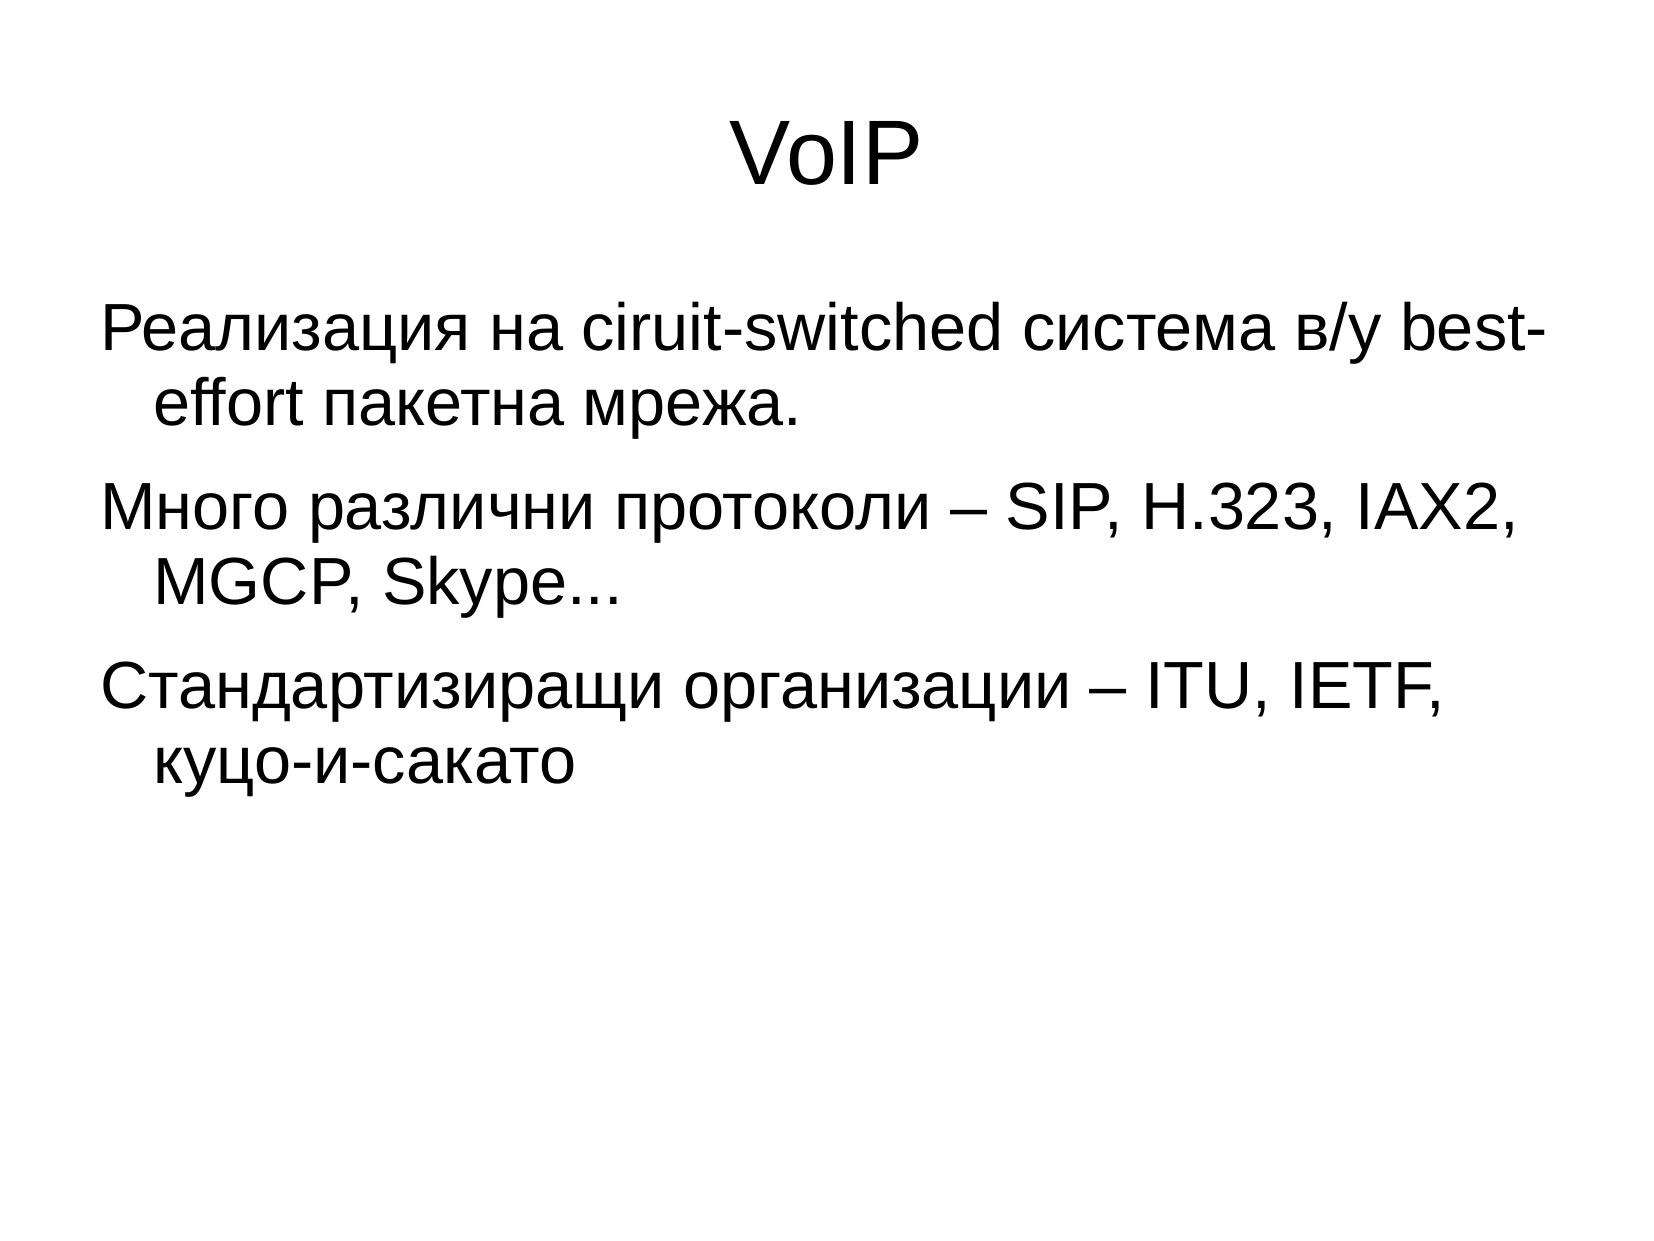

# VoIP
Реализация на ciruit-switched система в/у best-effort пакетна мрежа.
Много различни протоколи – SIP, H.323, IAX2, MGCP, Skype...
Стандартизиращи организации – ITU, IETF, куцо-и-сакато